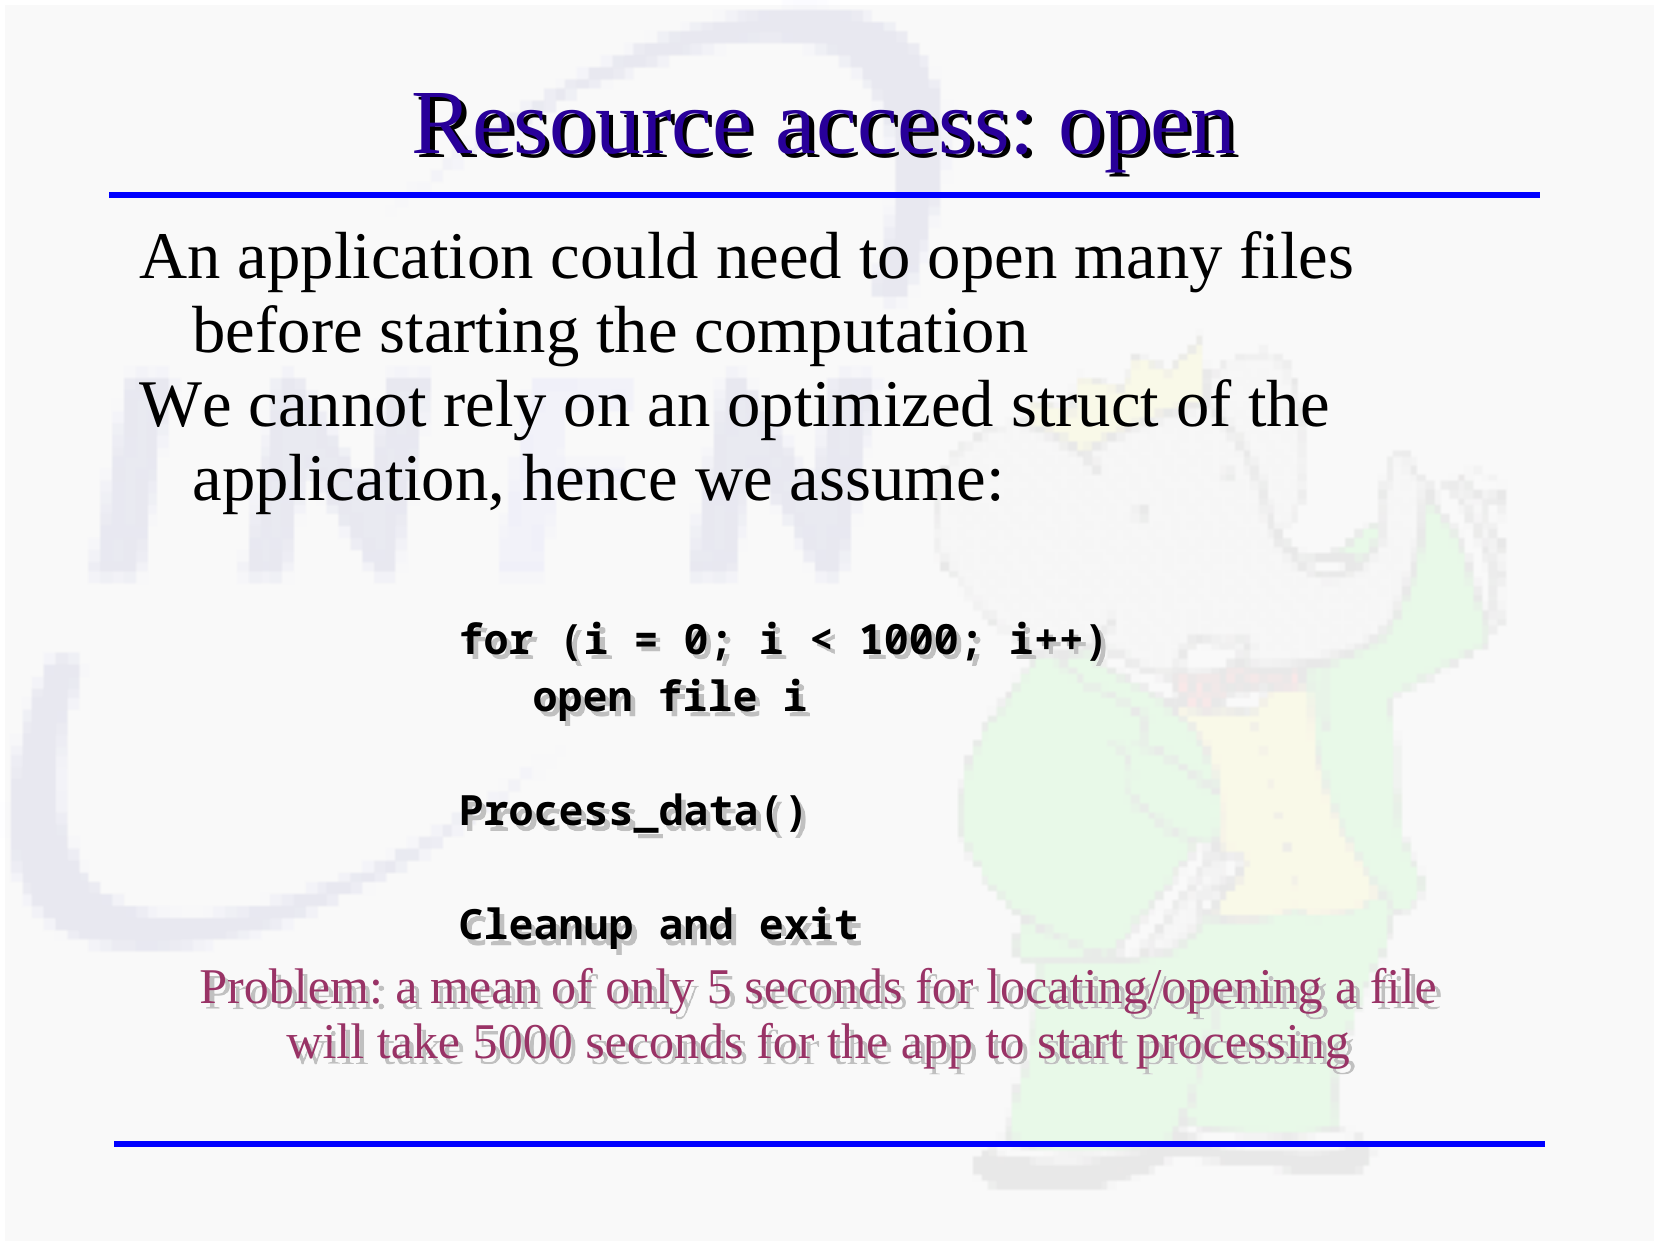

# Resource access: open
An application could need to open many files before starting the computation
We cannot rely on an optimized struct of the application, hence we assume:
for (i = 0; i < 1000; i++)
	open file i
Process_data()
Cleanup and exit
Problem: a mean of only 5 seconds for locating/opening a file
will take 5000 seconds for the app to start processing